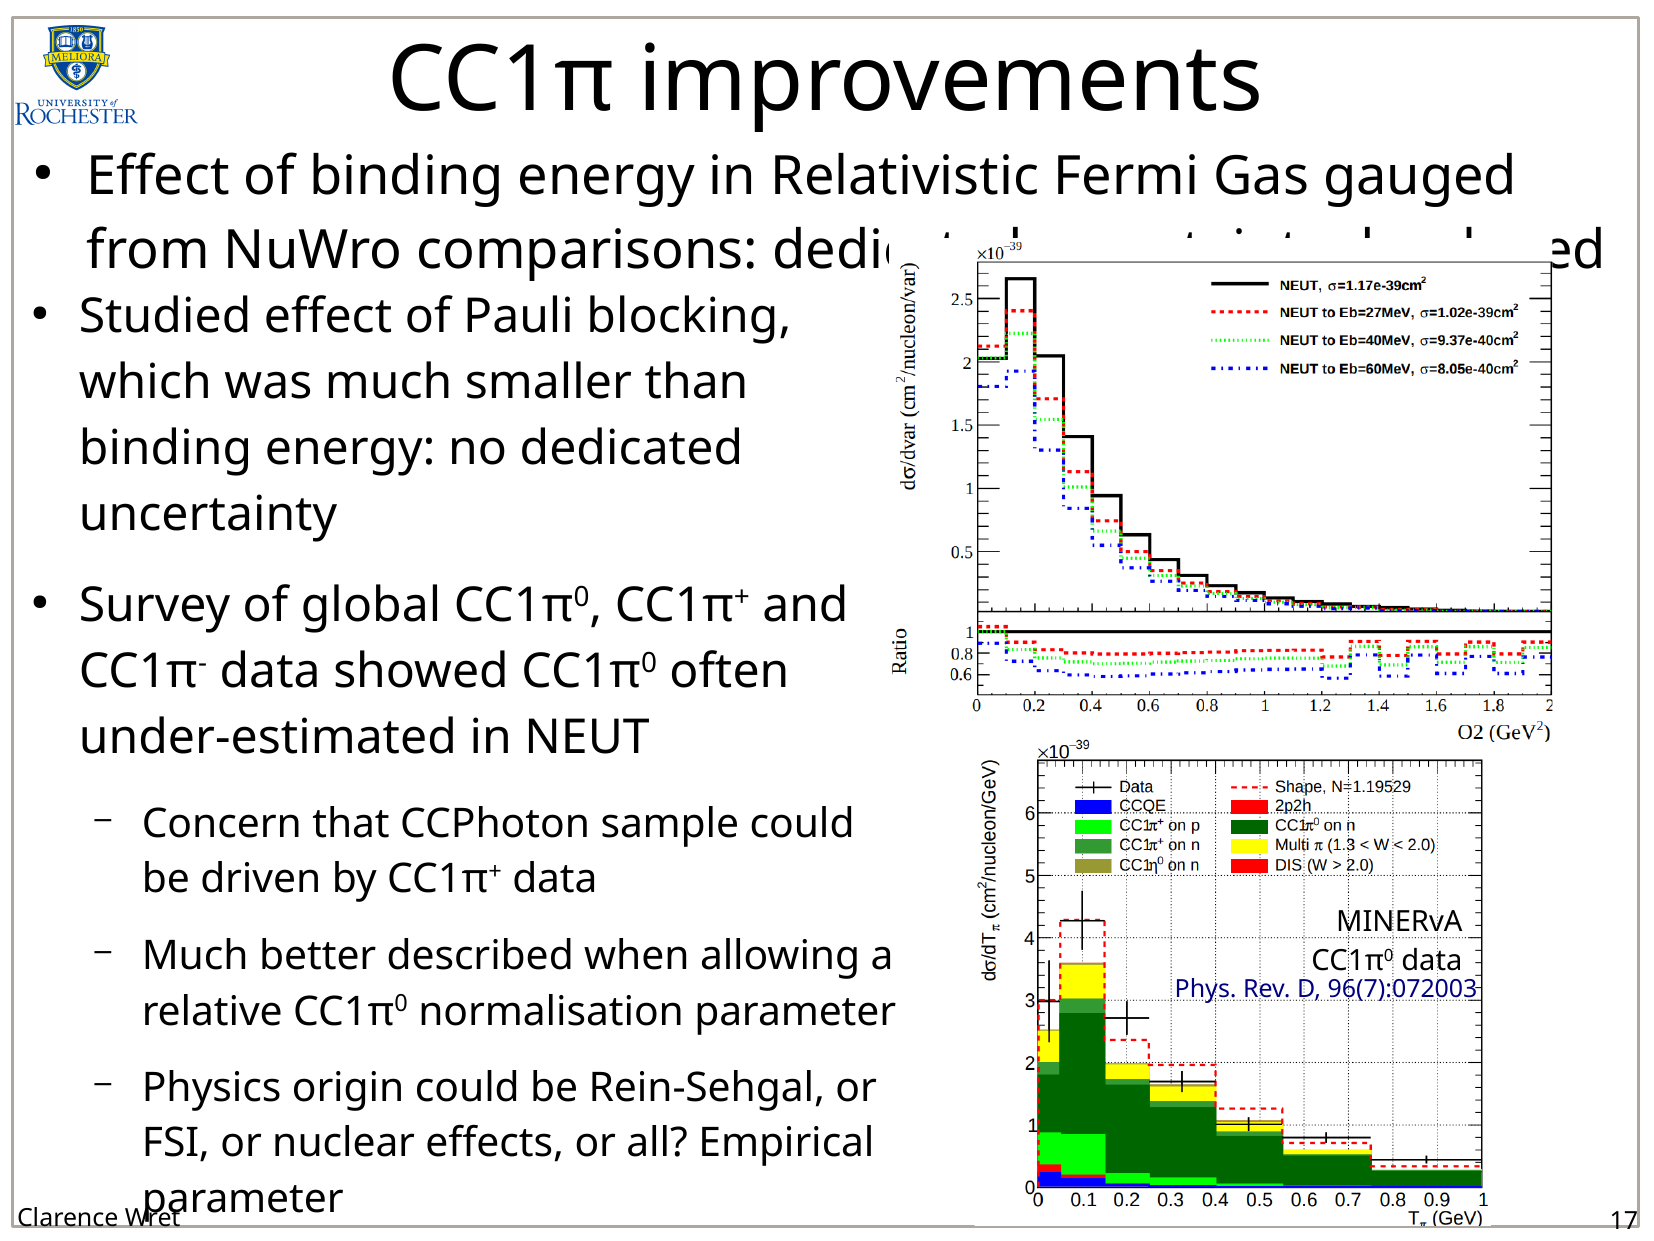

# CC1π improvements
Effect of binding energy in Relativistic Fermi Gas gauged from NuWro comparisons: dedicated uncertainty developed
Studied effect of Pauli blocking, which was much smaller than binding energy: no dedicated uncertainty
Survey of global CC1π0, CC1π+ and CC1π- data showed CC1π0 often under-estimated in NEUT
Concern that CCPhoton sample could be driven by CC1π+ data
Much better described when allowing a relative CC1π0 normalisation parameter
Physics origin could be Rein-Sehgal, or FSI, or nuclear effects, or all? Empirical parameter
MINERvA CC1π0 data
Phys. Rev. D, 96(7):072003